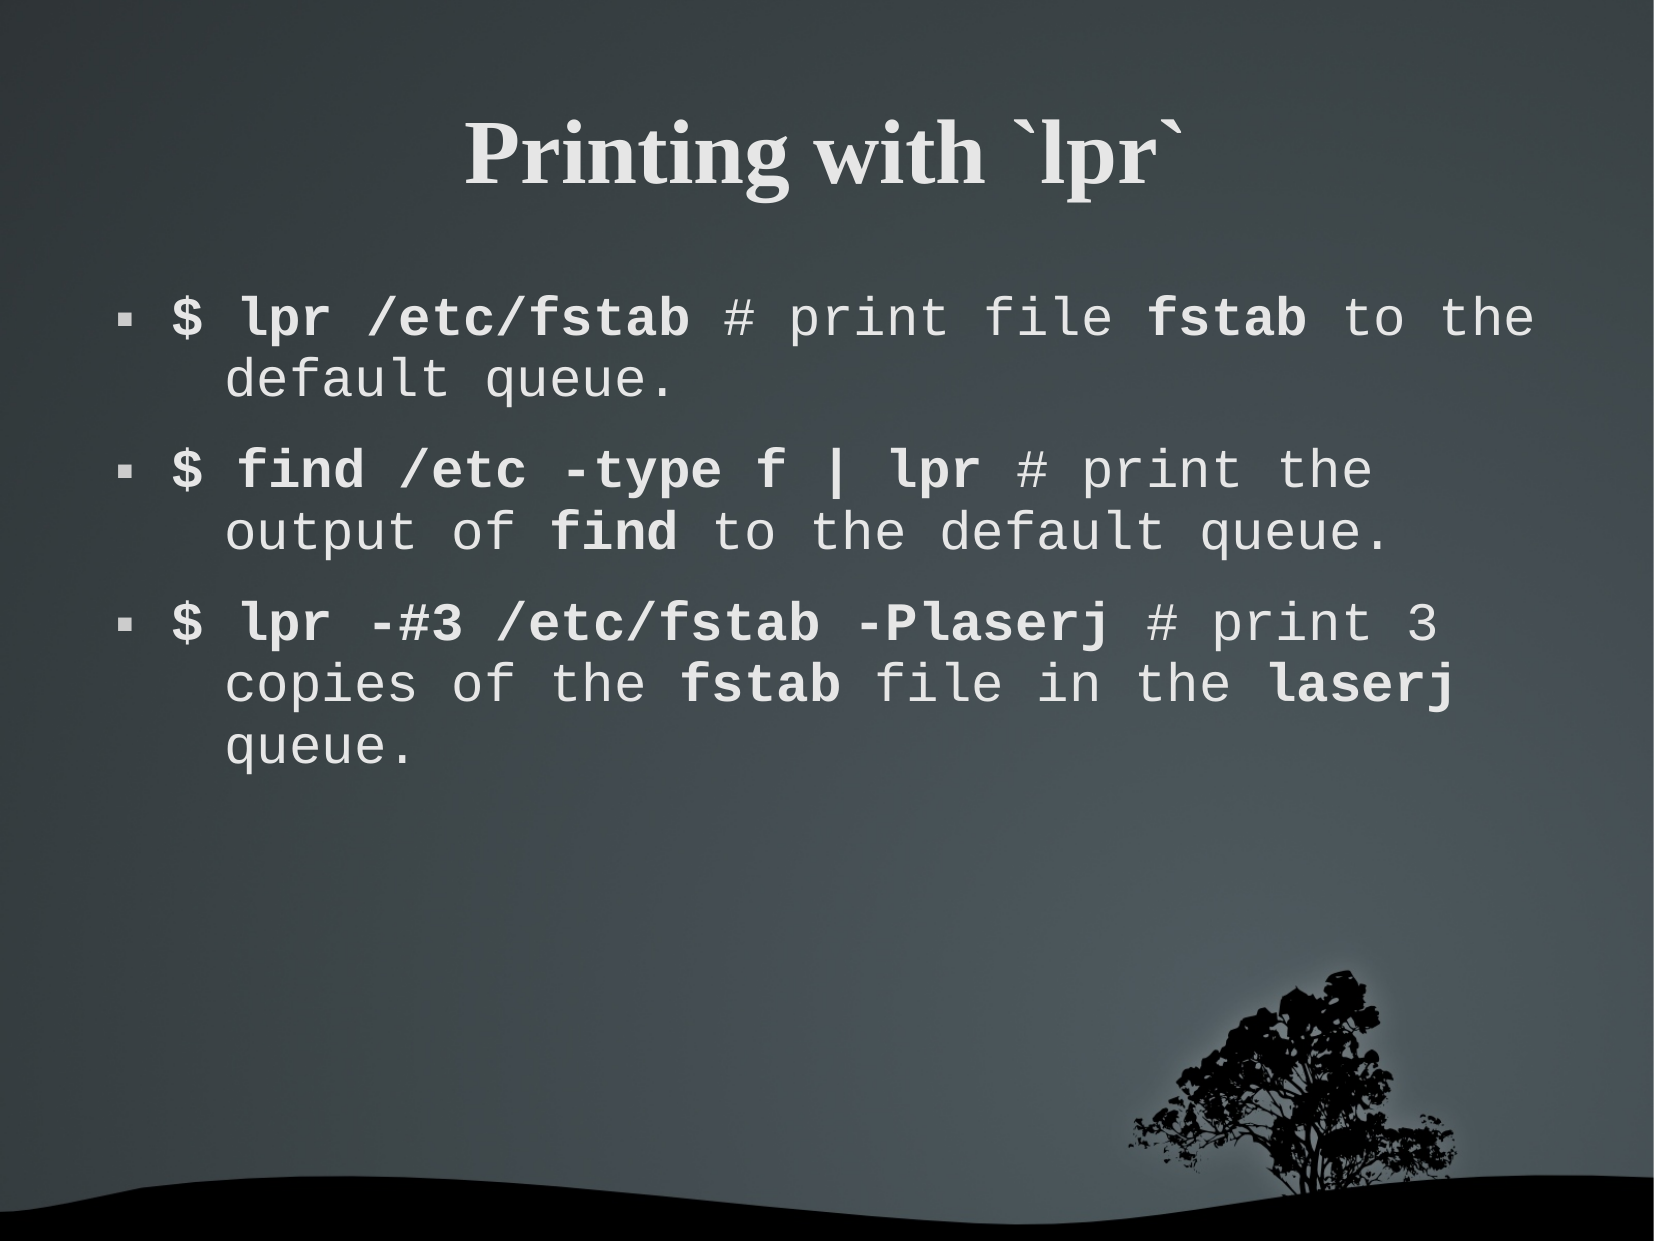

# Printing with `lpr`
$ lpr /etc/fstab # print file fstab to the default queue.
$ find /etc -type f | lpr # print the output of find to the default queue.
$ lpr -#3 /etc/fstab -Plaserj # print 3 copies of the fstab file in the laserj queue.